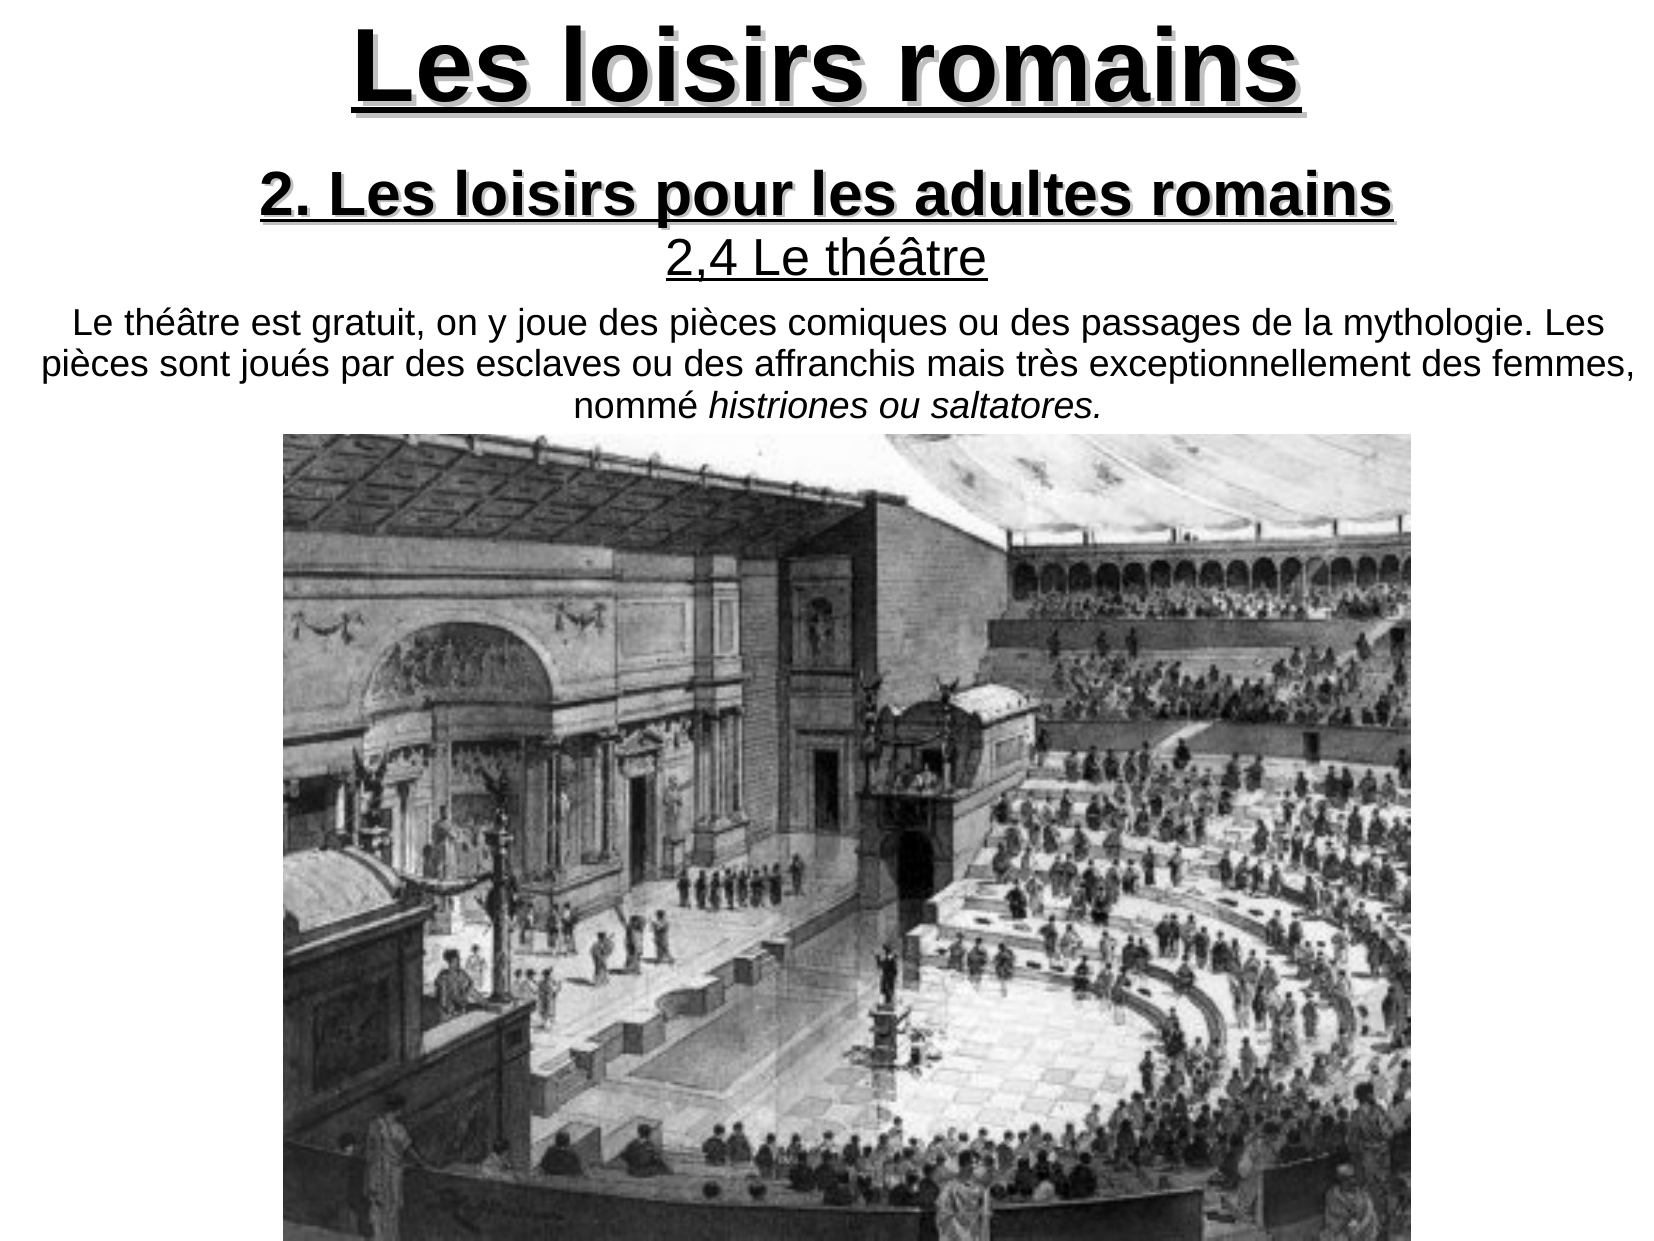

Les loisirs romains
2. Les loisirs pour les adultes romains
2,4 Le théâtre
Le théâtre est gratuit, on y joue des pièces comiques ou des passages de la mythologie. Les pièces sont joués par des esclaves ou des affranchis mais très exceptionnellement des femmes, nommé histriones ou saltatores.